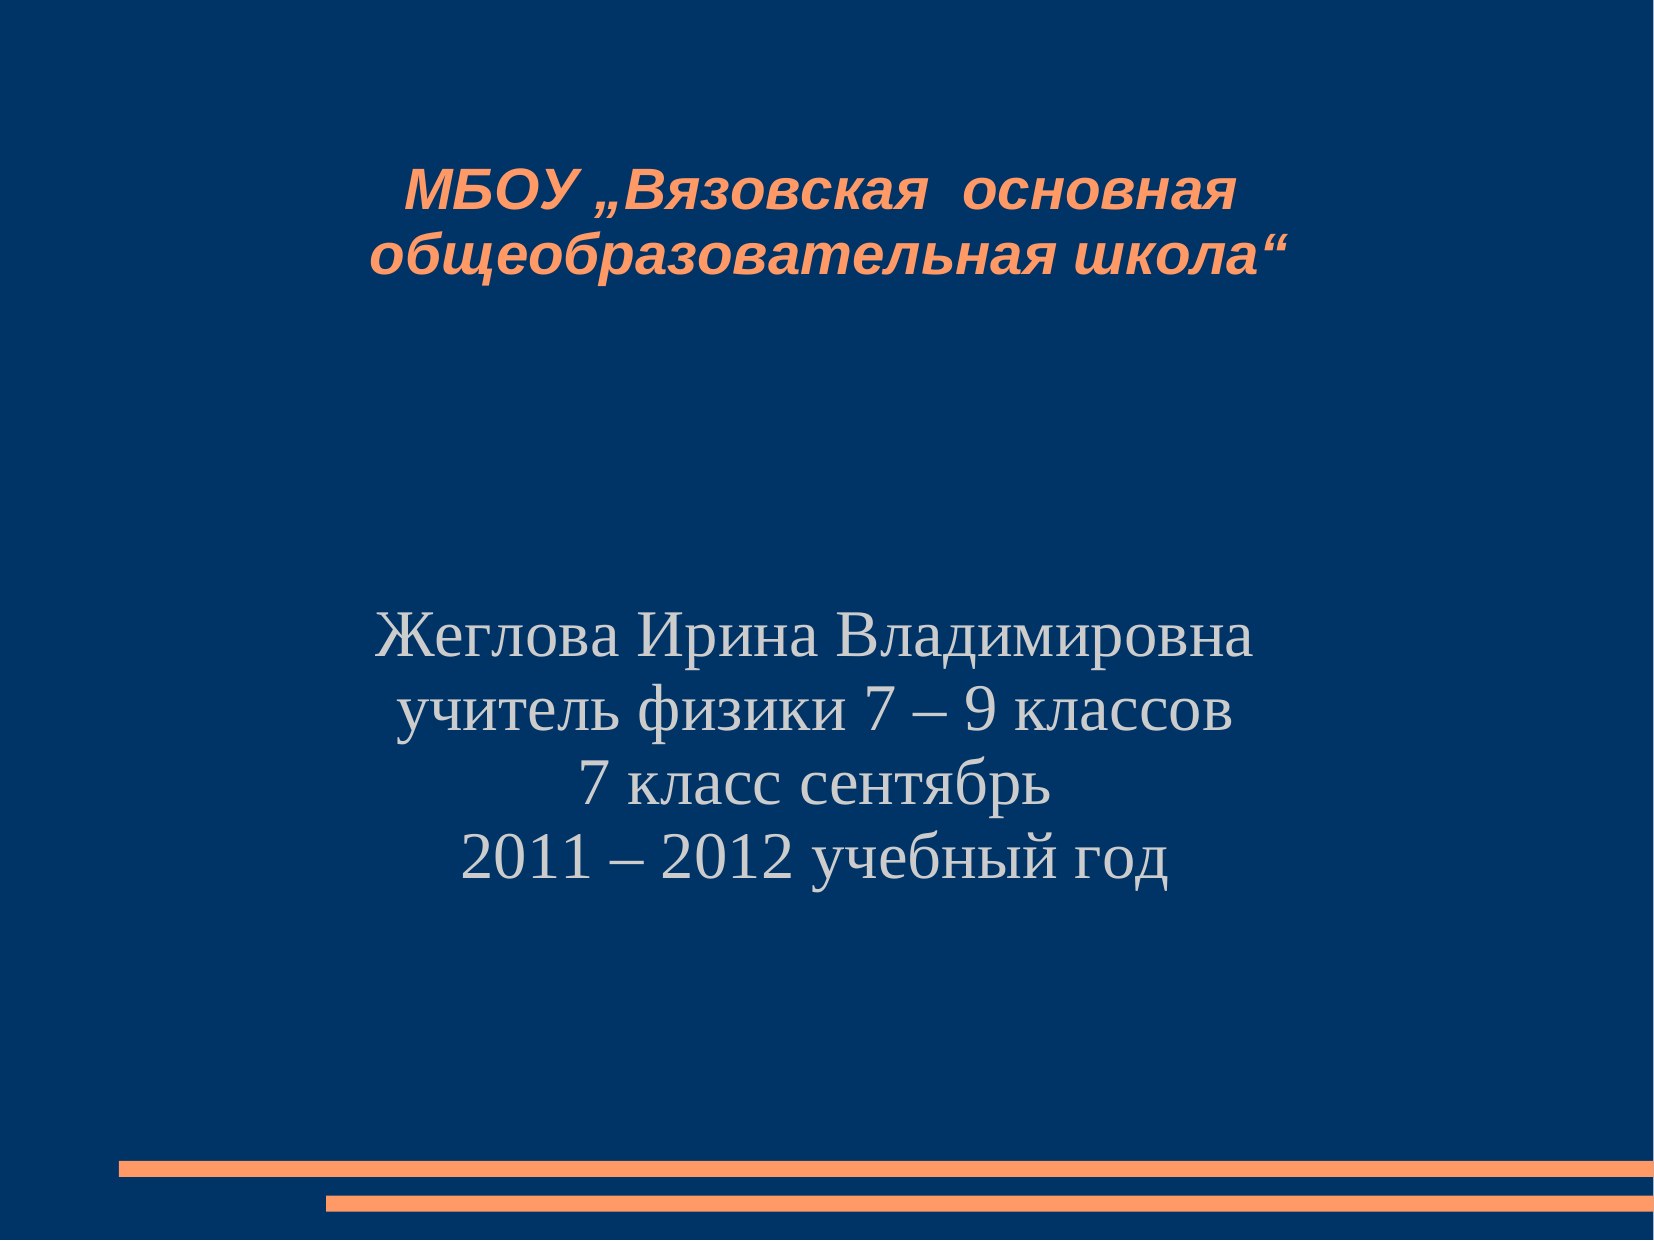

# МБОУ „Вязовская основная общеобразовательная школа“
Жеглова Ирина Владимировна
учитель физики 7 – 9 классов
7 класс сентябрь
2011 – 2012 учебный год